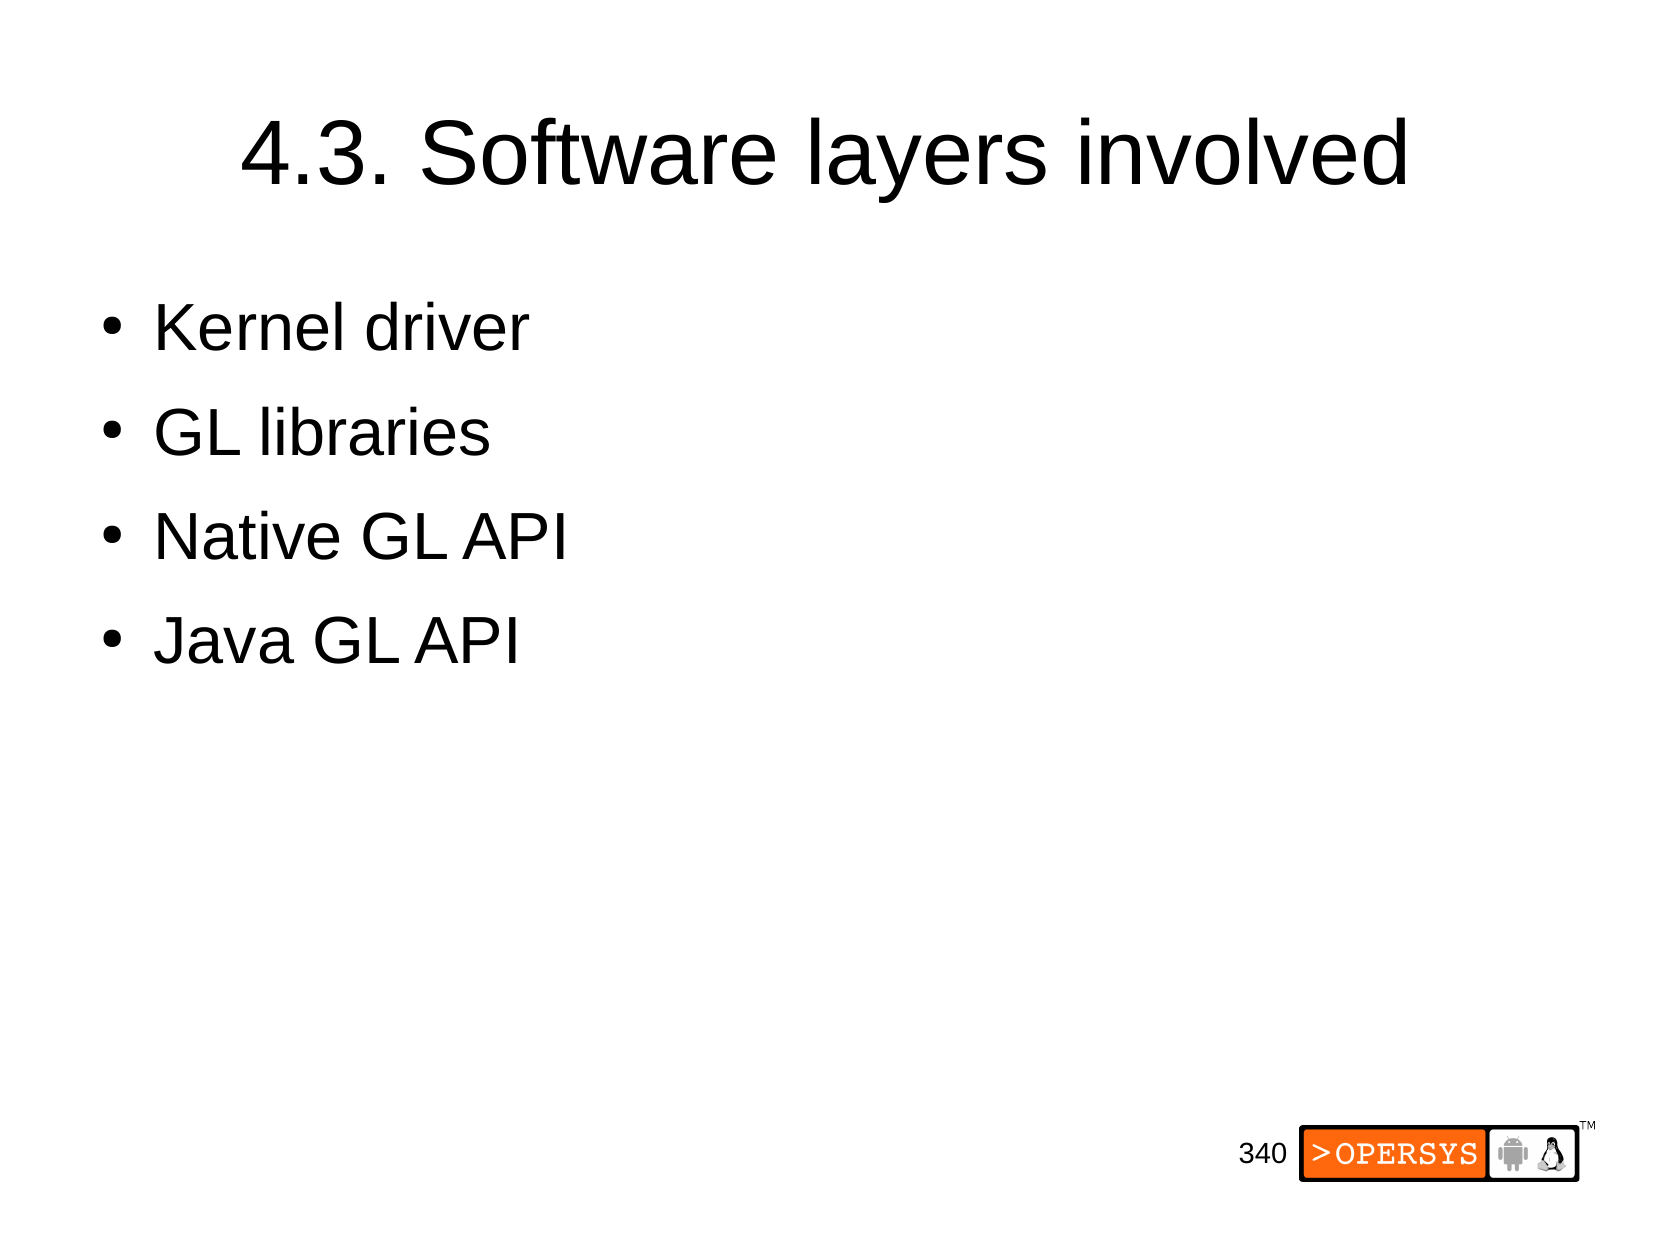

# 4.3. Software layers involved
Kernel driver
GL libraries
Native GL API
Java GL API